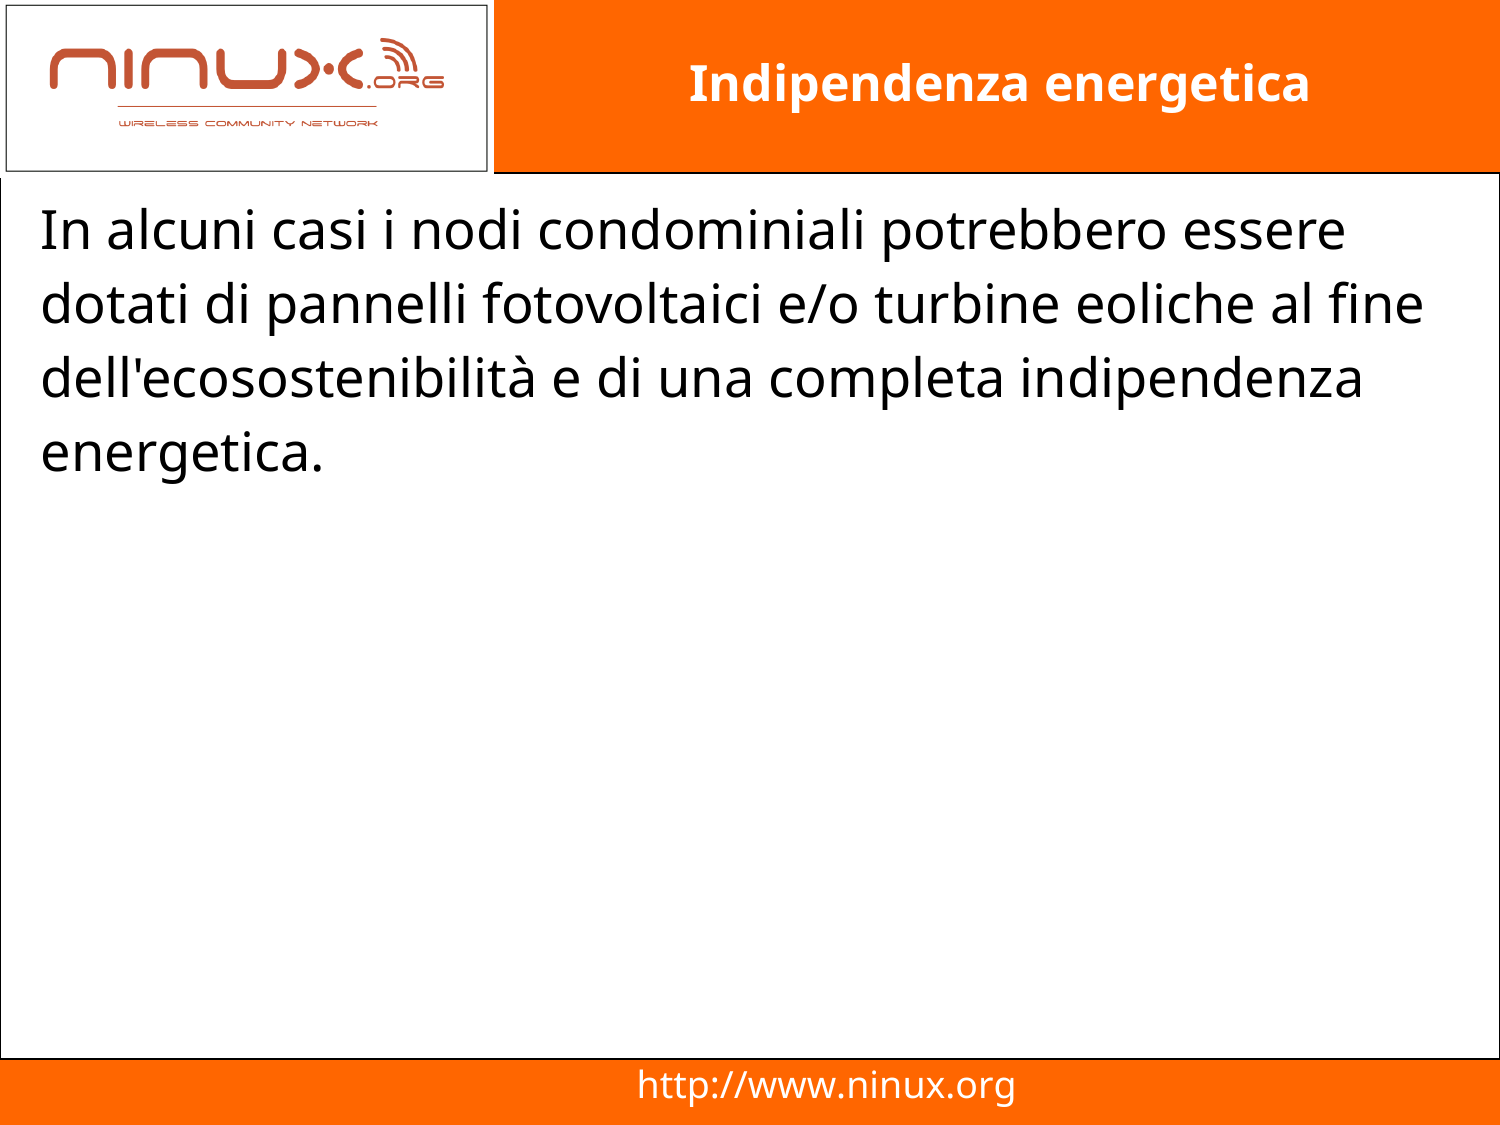

Indipendenza energetica
# In alcuni casi i nodi condominiali potrebbero essere dotati di pannelli fotovoltaici e/o turbine eoliche al fine dell'ecosostenibilità e di una completa indipendenza energetica.
http://www.ninux.org